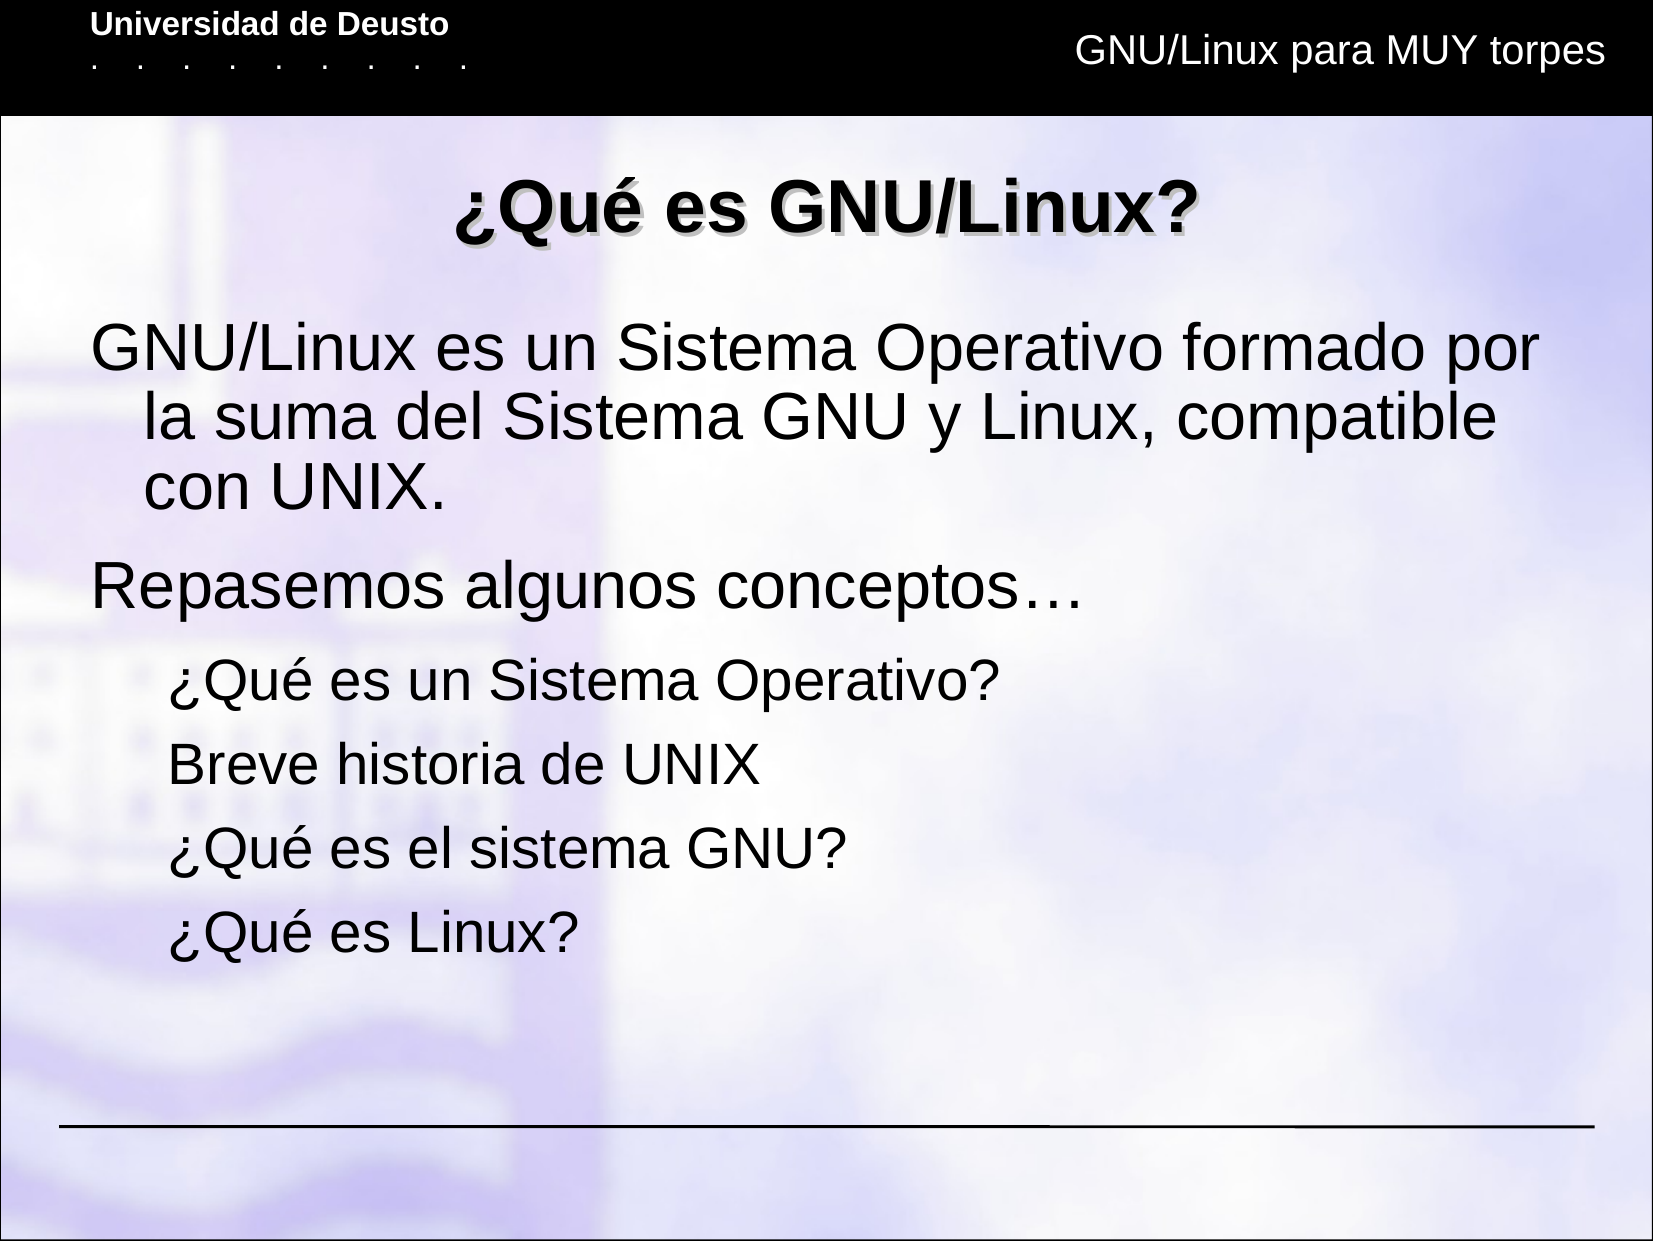

# ¿Qué es GNU/Linux?
GNU/Linux es un Sistema Operativo formado por la suma del Sistema GNU y Linux, compatible con UNIX.
Repasemos algunos conceptos…
¿Qué es un Sistema Operativo?
Breve historia de UNIX
¿Qué es el sistema GNU?
¿Qué es Linux?